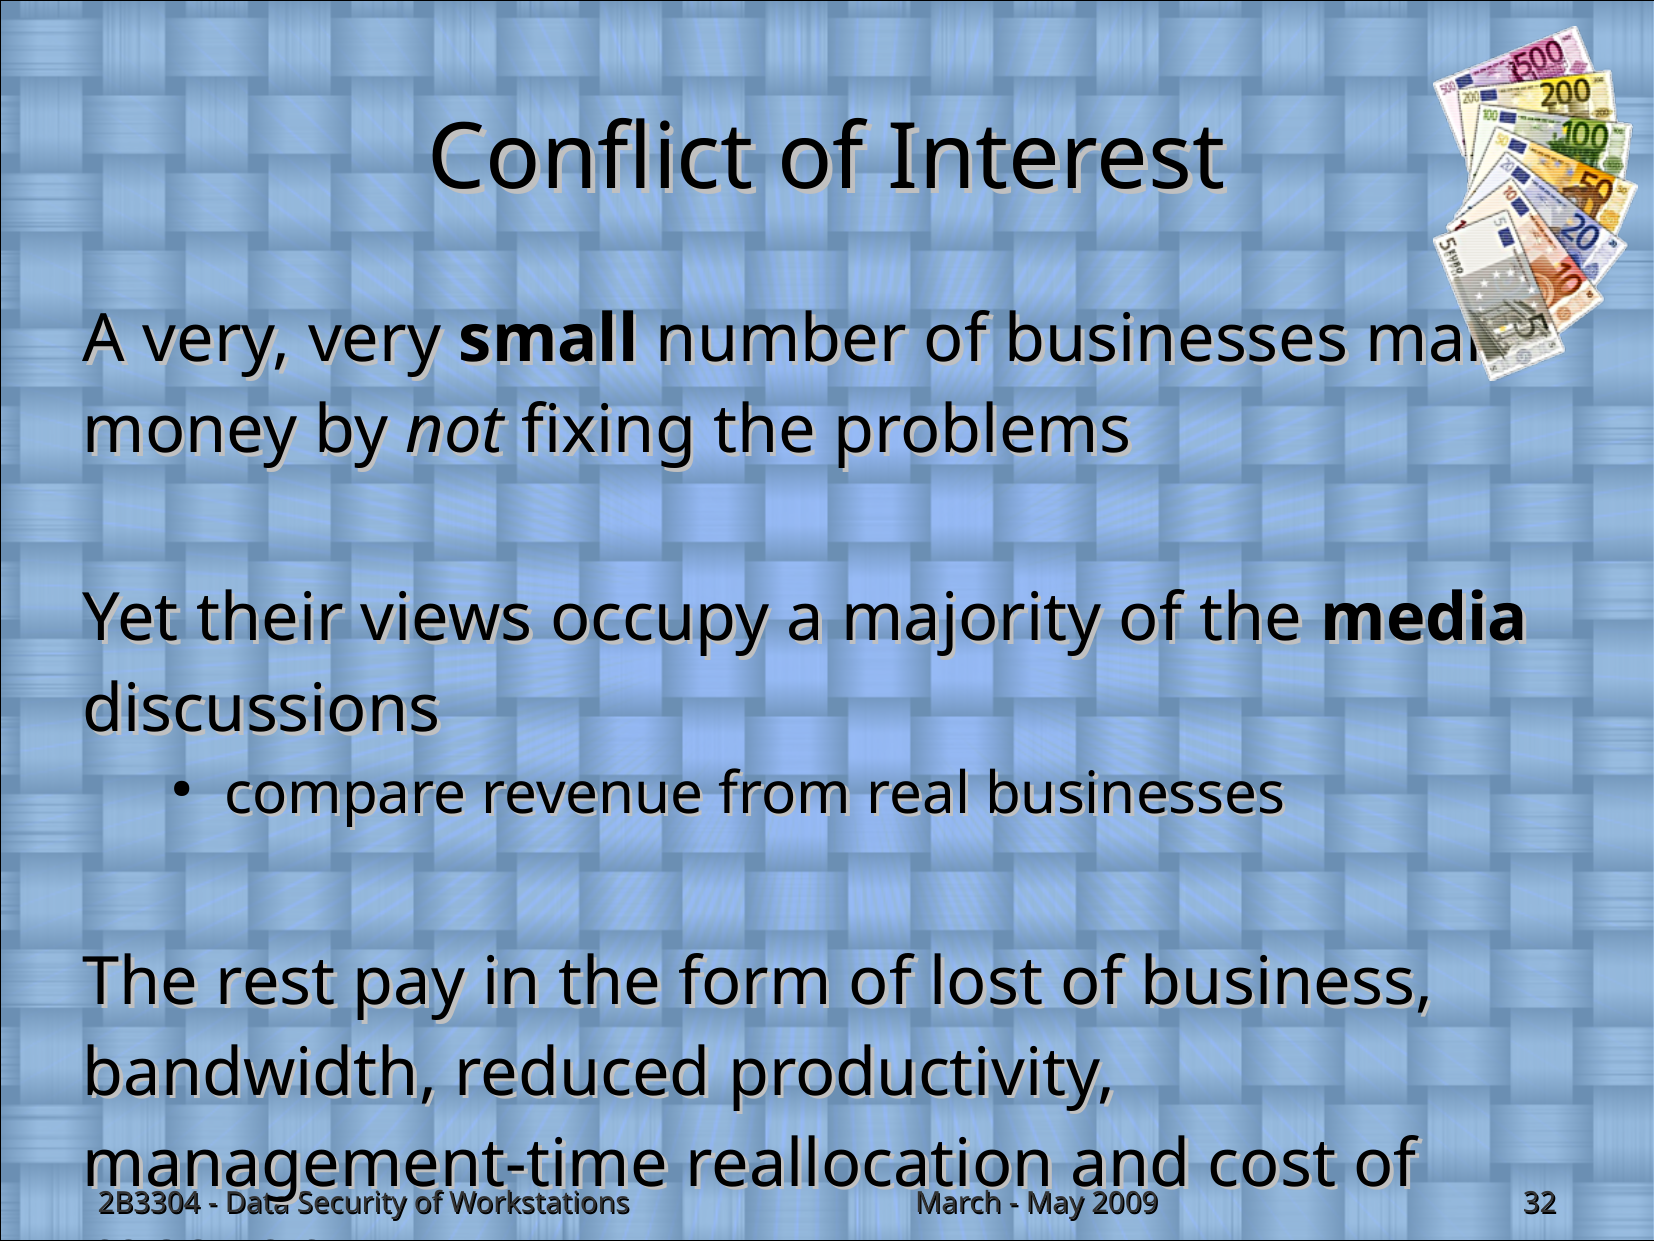

# Conflict of Interest
A very, very small number of businesses make money by not fixing the problems
Yet their views occupy a majority of the media discussions
compare revenue from real businesses
The rest pay in the form of lost of business, bandwidth, reduced productivity, management-time reallocation and cost of recovery